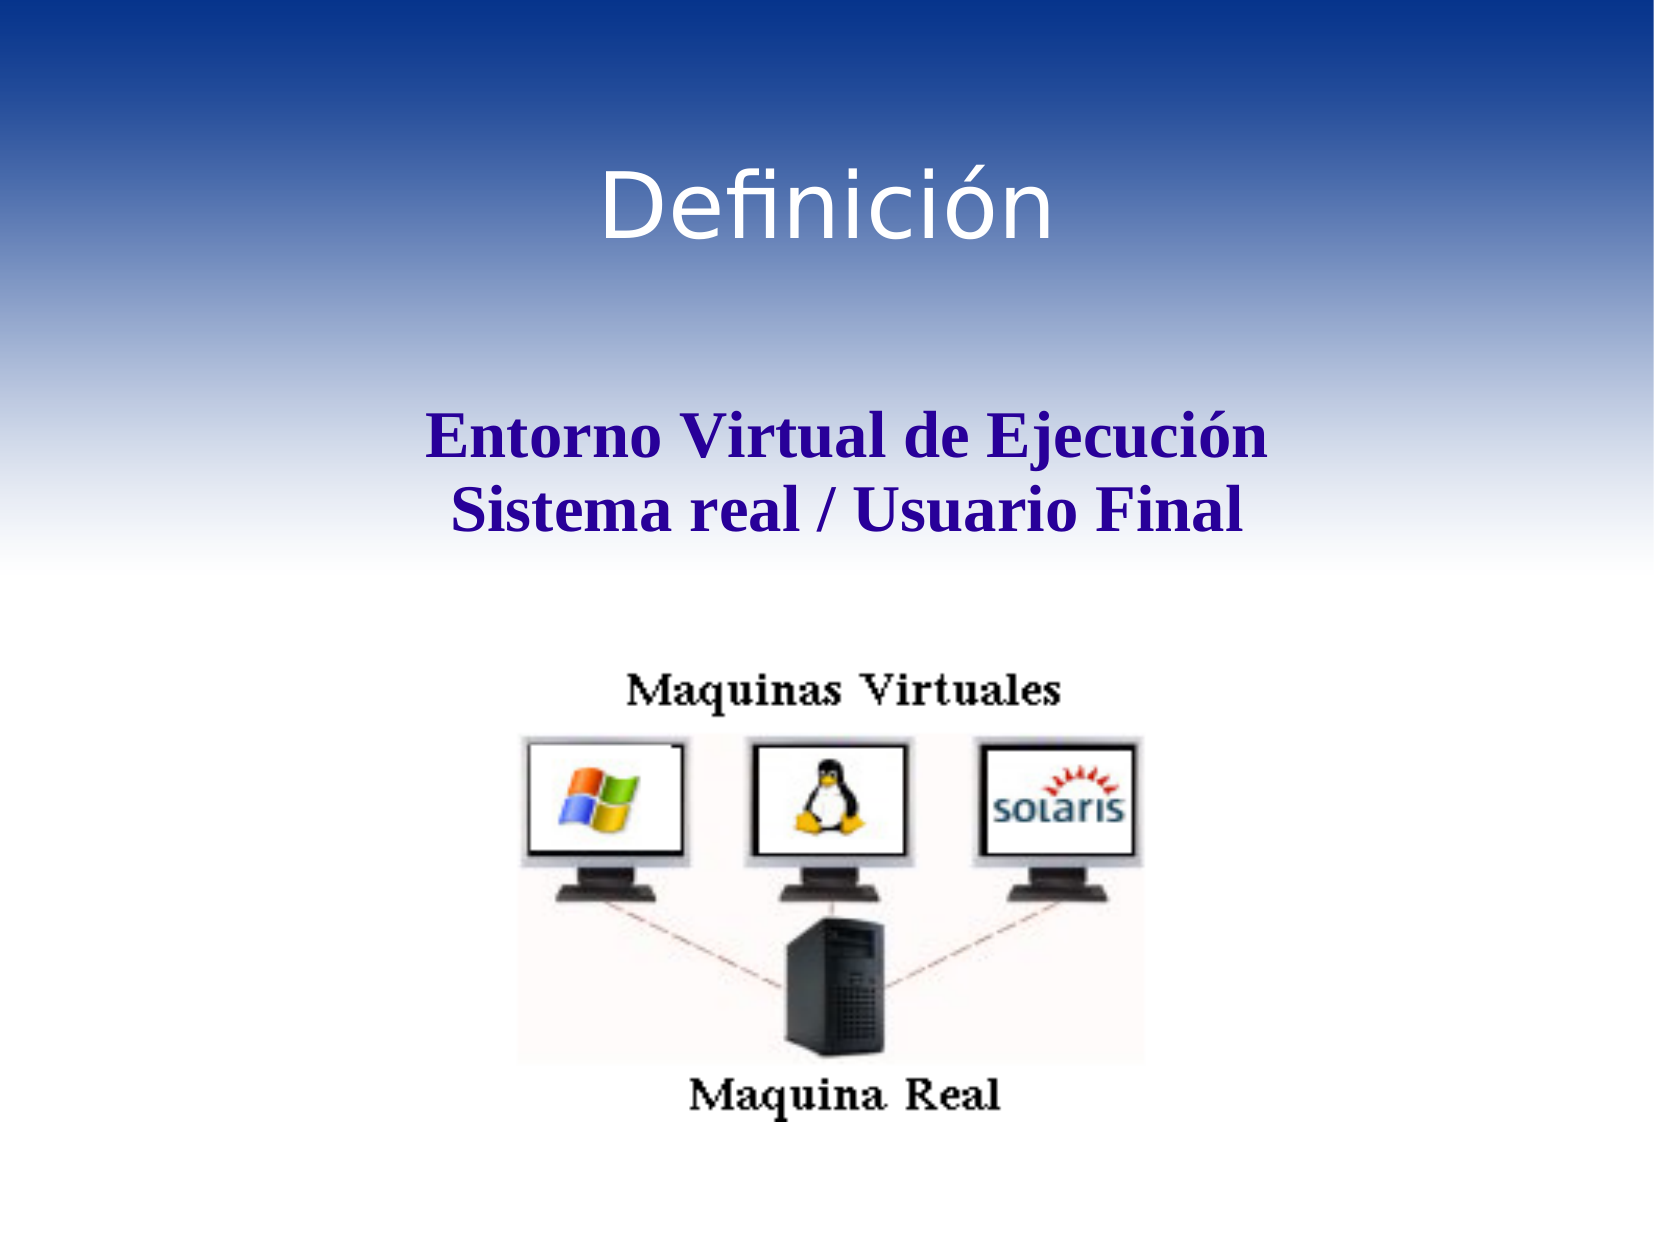

# Definición
 Entorno Virtual de Ejecución
 Sistema real / Usuario Final